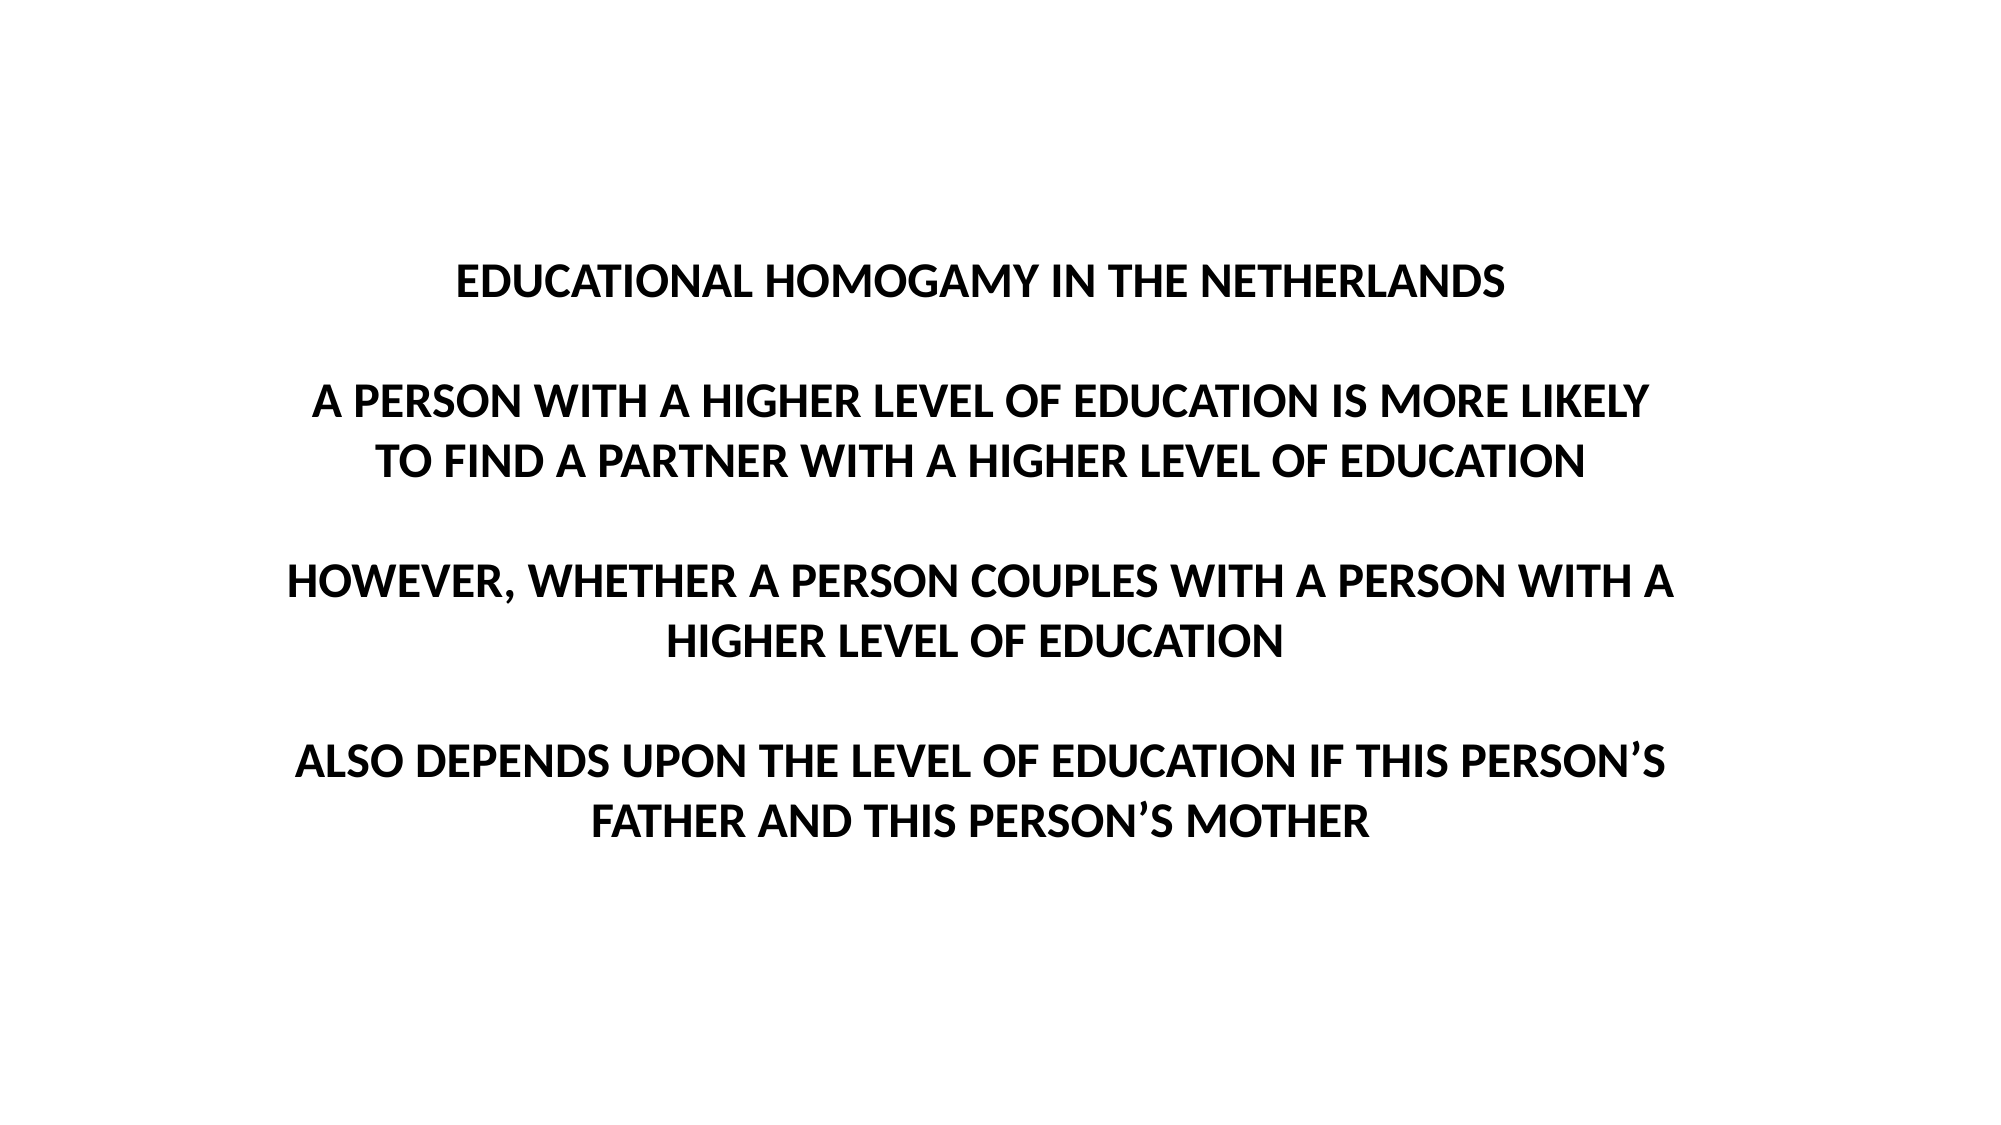

EDUCATIONAL HOMOGAMY IN THE NETHERLANDS
A PERSON WITH A HIGHER LEVEL OF EDUCATION IS MORE LIKELY TO FIND A PARTNER WITH A HIGHER LEVEL OF EDUCATION
HOWEVER, WHETHER A PERSON COUPLES WITH A PERSON WITH A HIGHER LEVEL OF EDUCATION
ALSO DEPENDS UPON THE LEVEL OF EDUCATION IF THIS PERSON’S FATHER AND THIS PERSON’S MOTHER